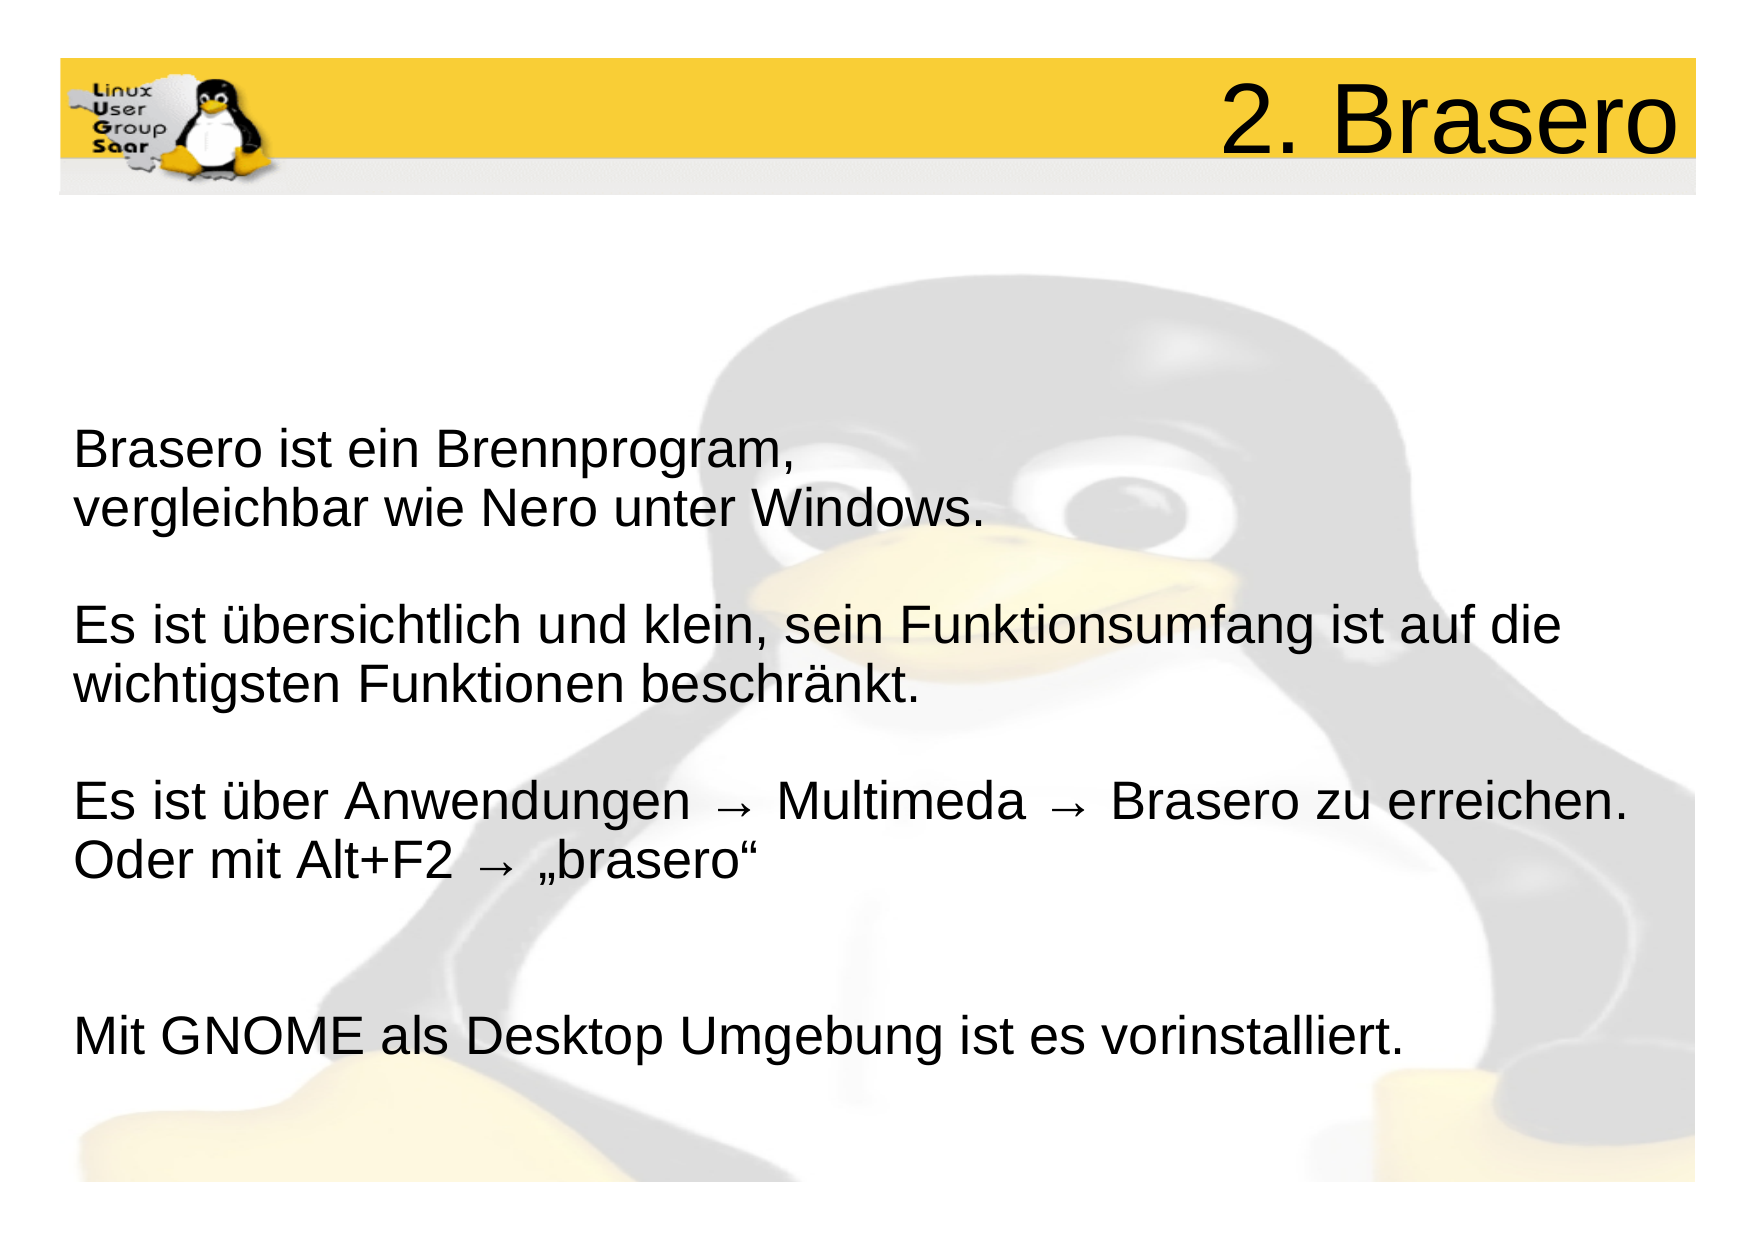

2. Brasero
Brasero ist ein Brennprogram,
vergleichbar wie Nero unter Windows.
Es ist übersichtlich und klein, sein Funktionsumfang ist auf die wichtigsten Funktionen beschränkt.
Es ist über Anwendungen → Multimeda → Brasero zu erreichen.
Oder mit Alt+F2 → „brasero“
Mit GNOME als Desktop Umgebung ist es vorinstalliert.